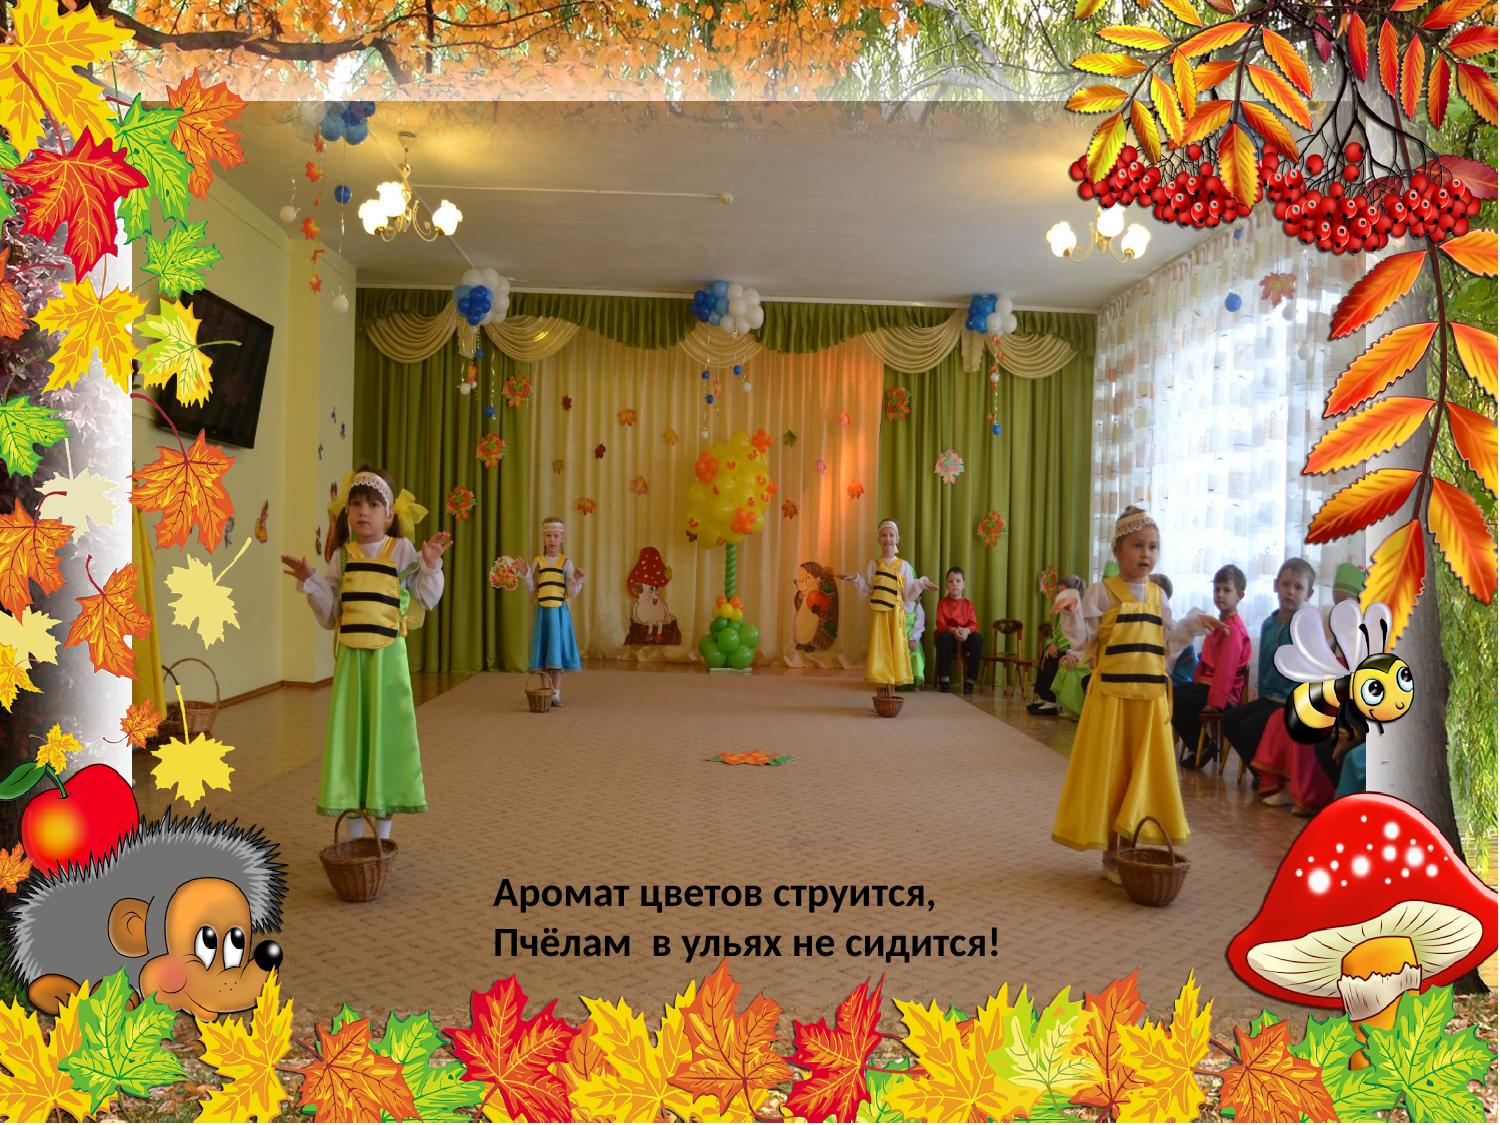

Аромат цветов струится,
Пчёлам в ульях не сидится!